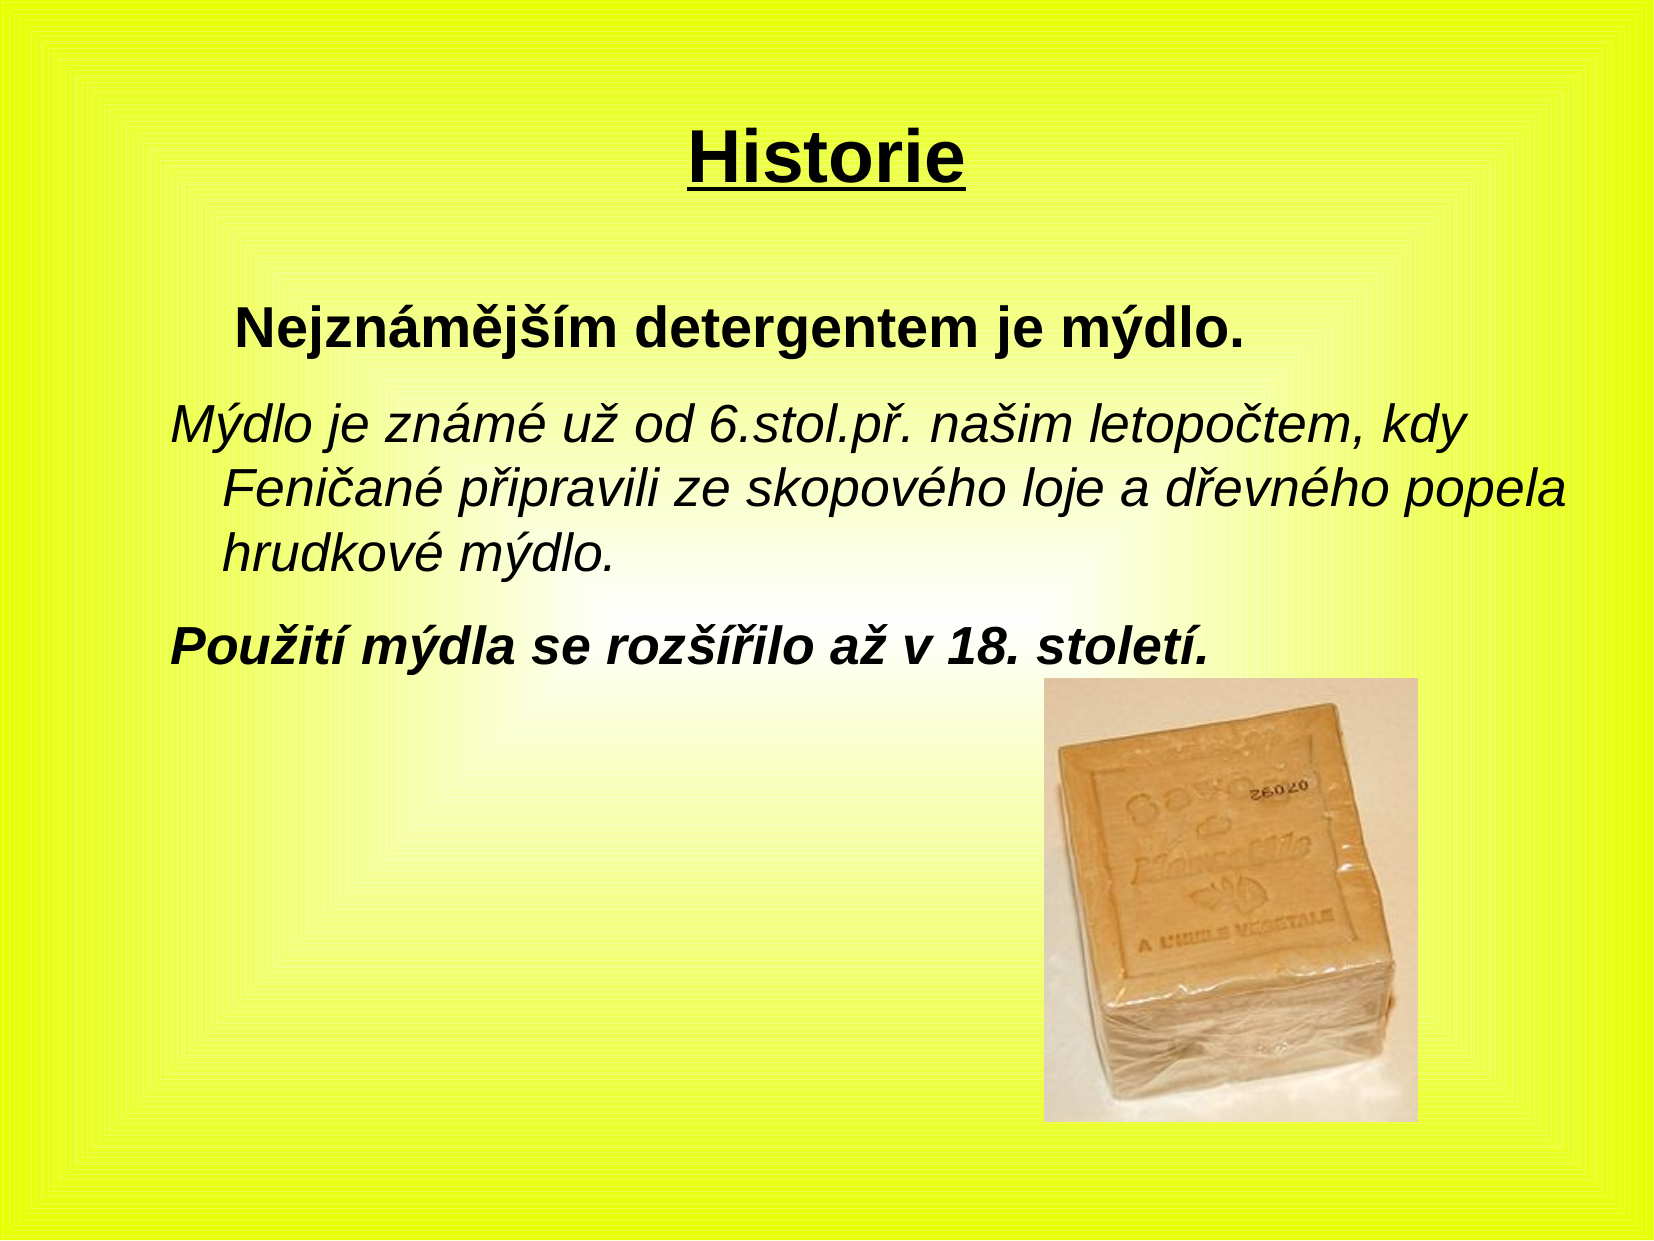

# Historie
 Nejznámějším detergentem je mýdlo.
Mýdlo je známé už od 6.stol.př. našim letopočtem, kdy Feničané připravili ze skopového loje a dřevného popela hrudkové mýdlo.
Použití mýdla se rozšířilo až v 18. století.